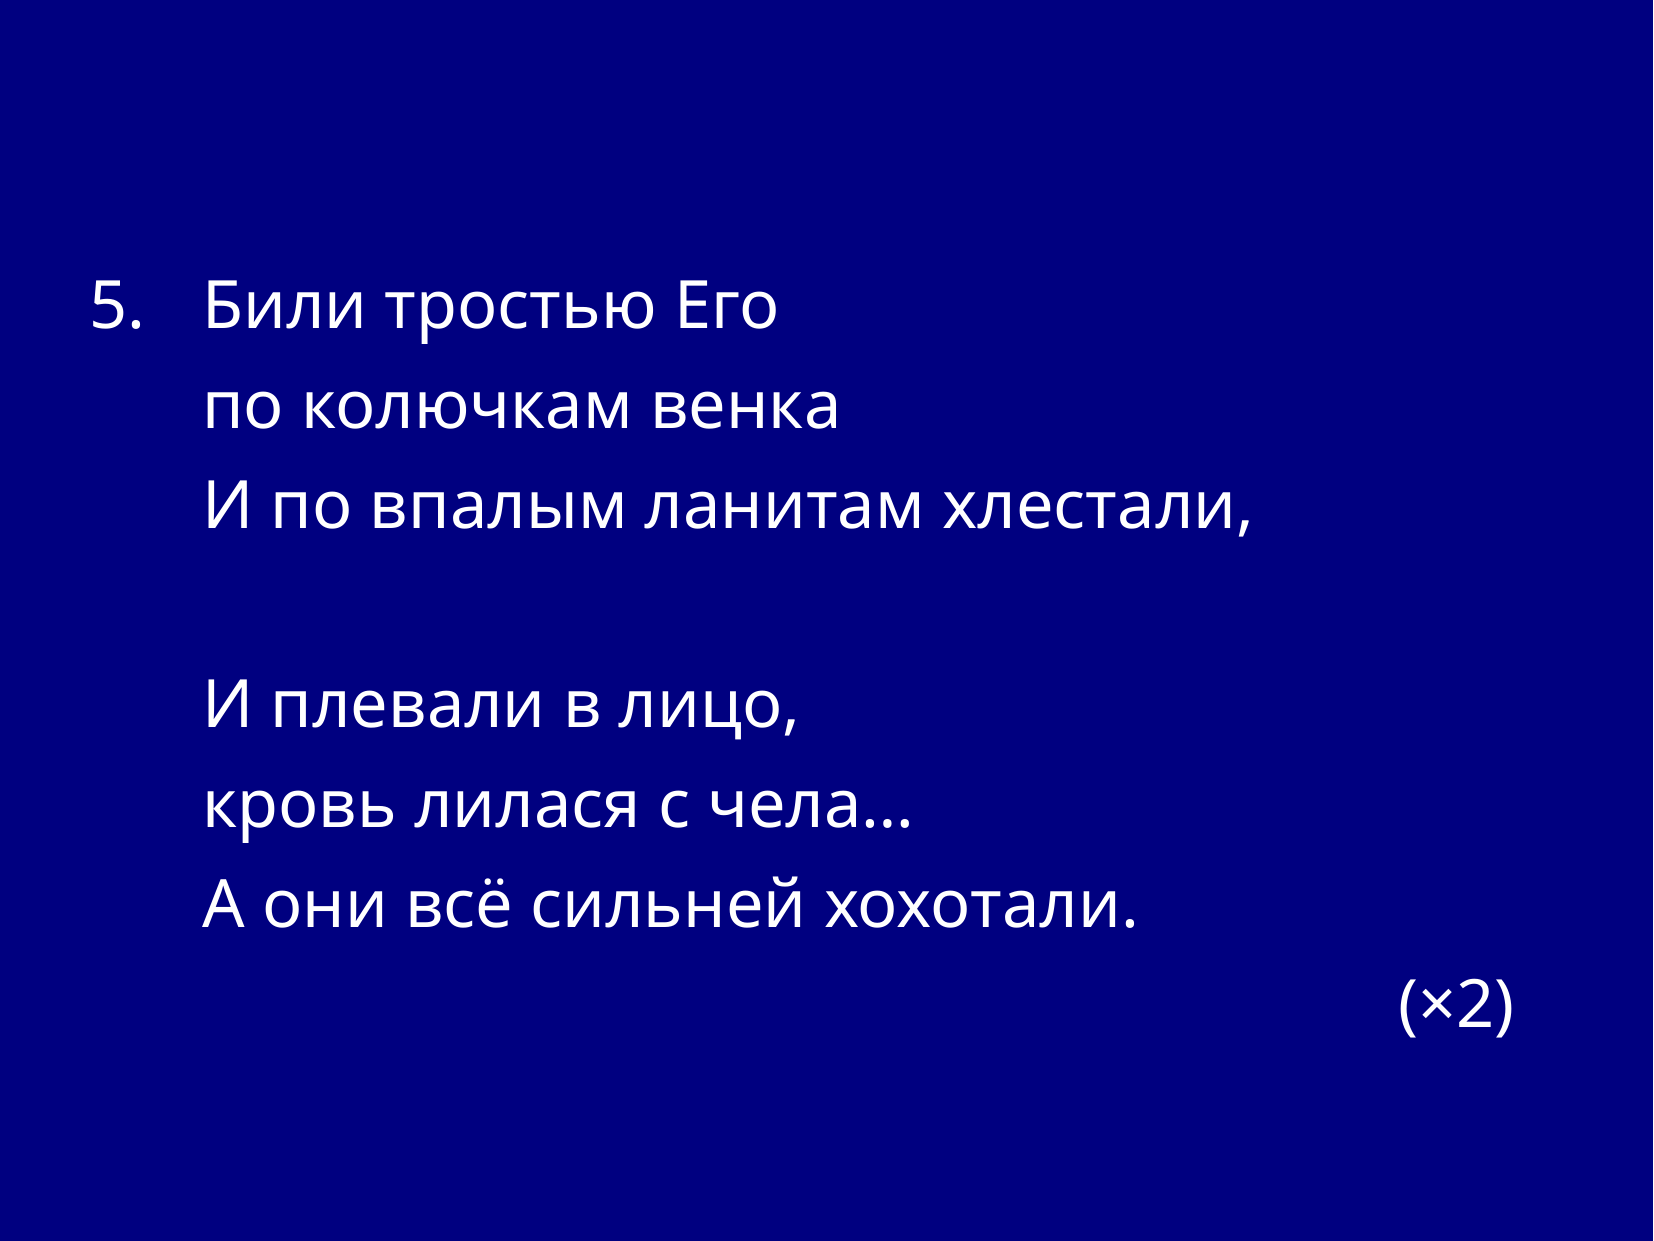

5.	Били тростью Его
	по колючкам венка
	И по впалым ланитам хлестали,
	И плевали в лицо,
	кровь лилася с чела…
	А они всё сильней хохотали.
			(×2)